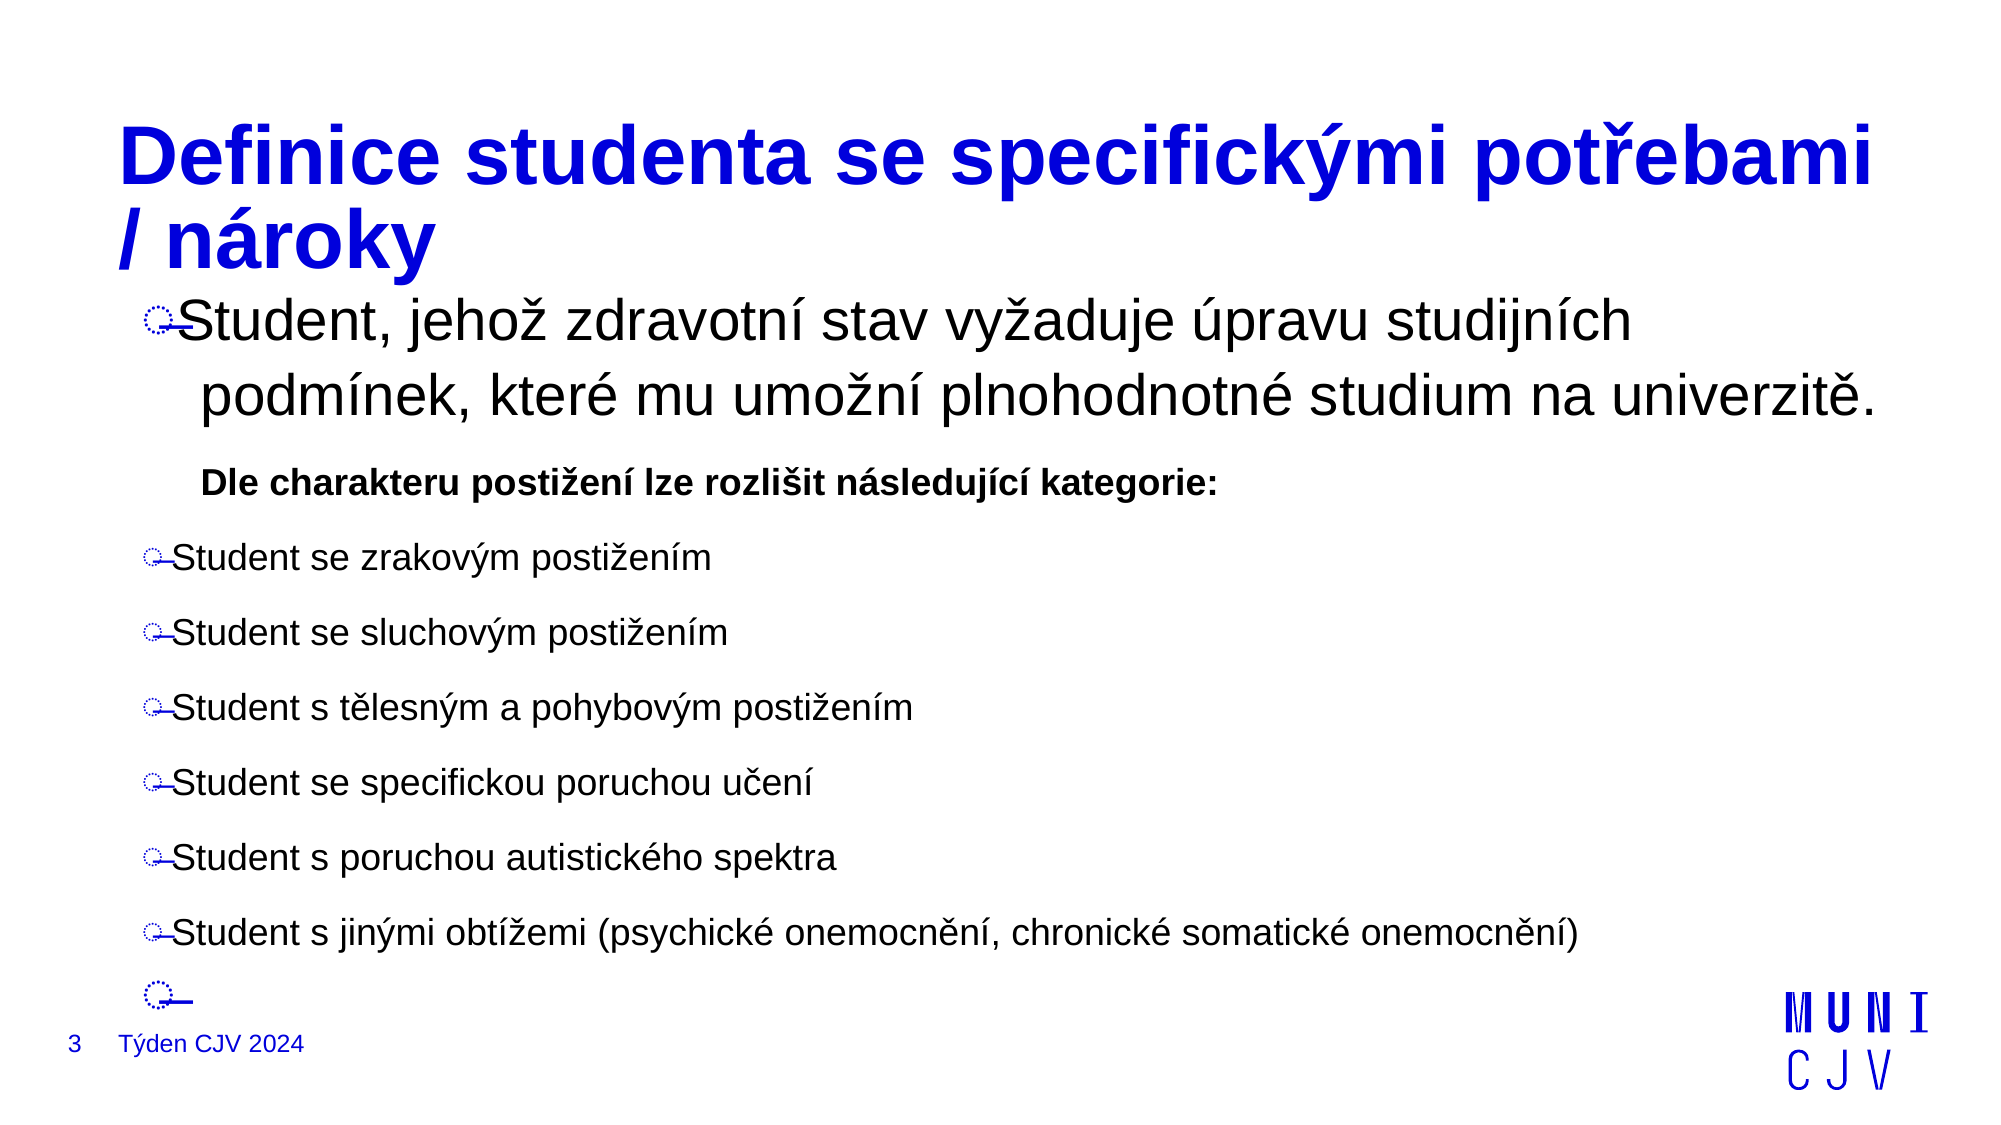

# Definice studenta se specifickými potřebami / nároky
Student, jehož zdravotní stav vyžaduje úpravu studijních podmínek, které mu umožní plnohodnotné studium na univerzitě. Dle charakteru postižení lze rozlišit následující kategorie:
Student se zrakovým postižením
Student se sluchovým postižením
Student s tělesným a pohybovým postižením
Student se specifickou poruchou učení
Student s poruchou autistického spektra
Student s jinými obtížemi (psychické onemocnění, chronické somatické onemocnění)
Týden CJV 2024